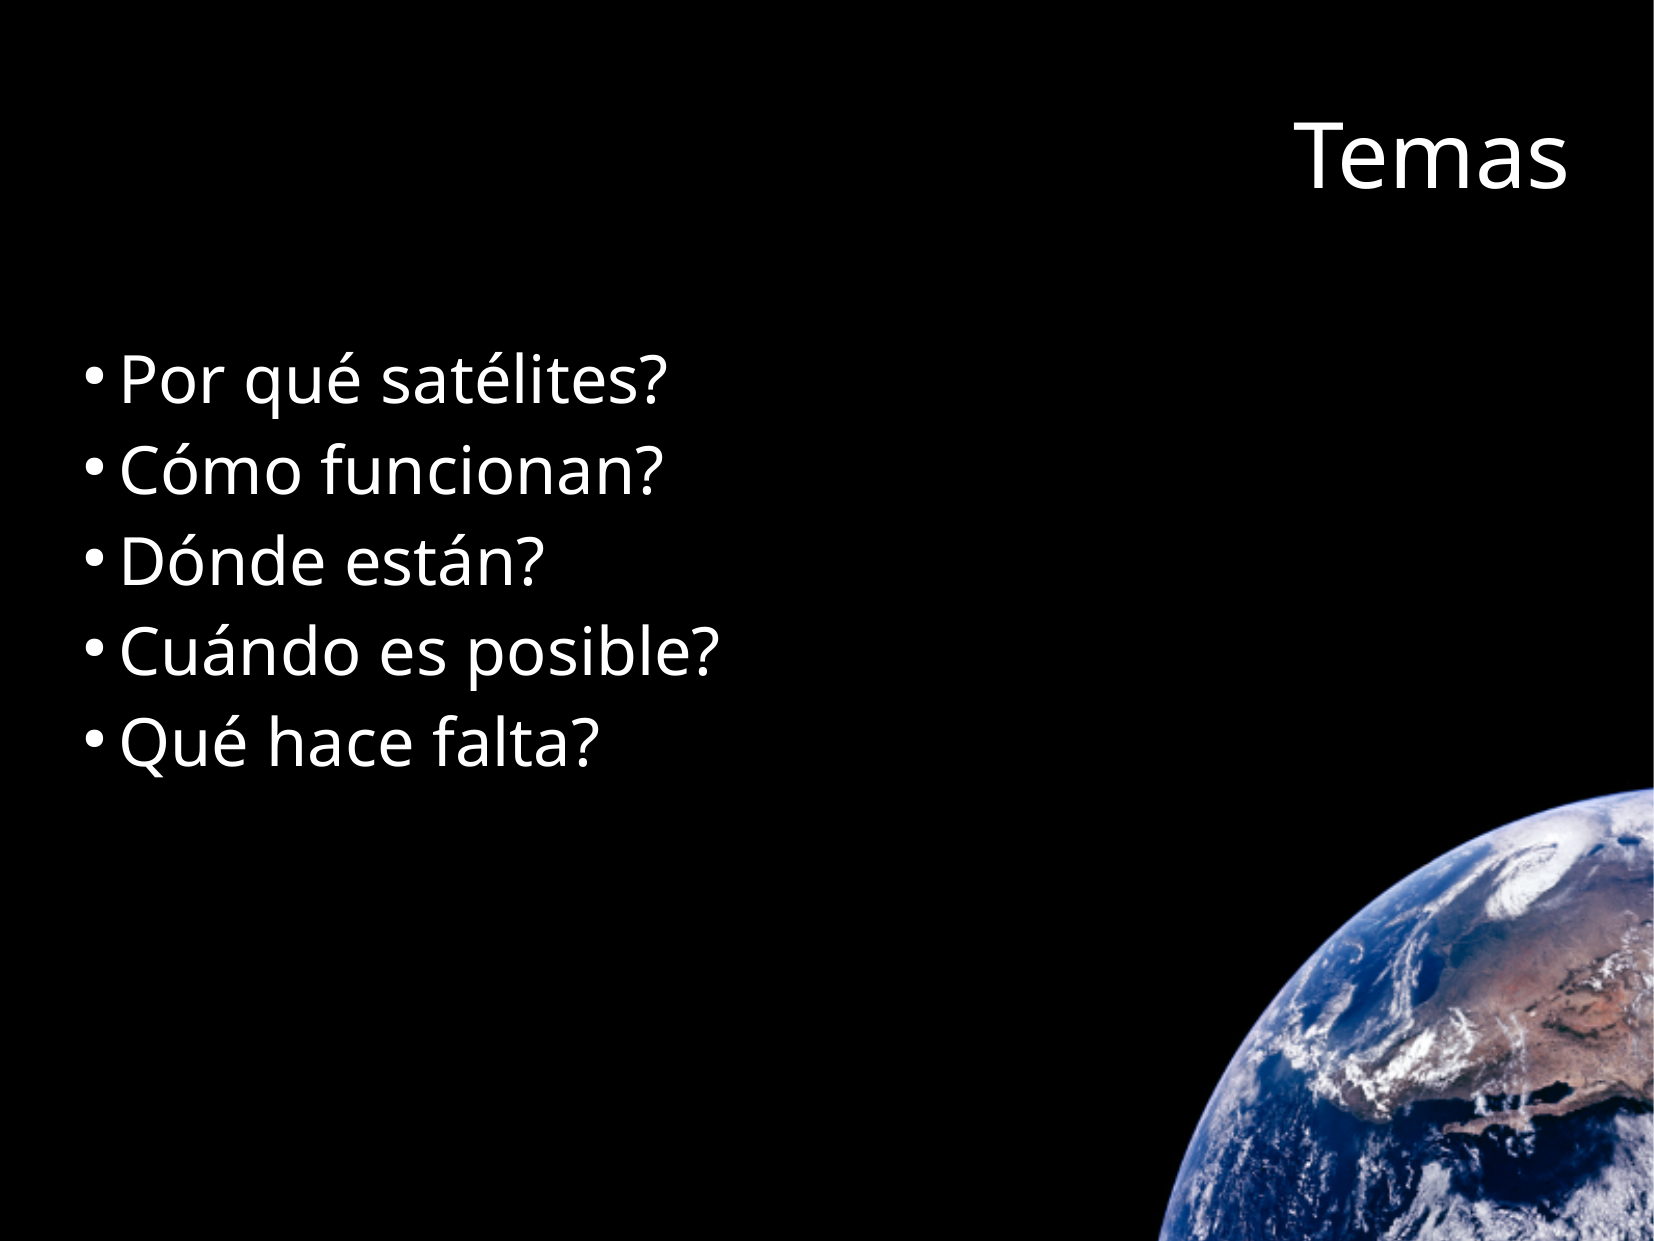

# Temas
Por qué satélites?
Cómo funcionan?
Dónde están?
Cuándo es posible?
Qué hace falta?